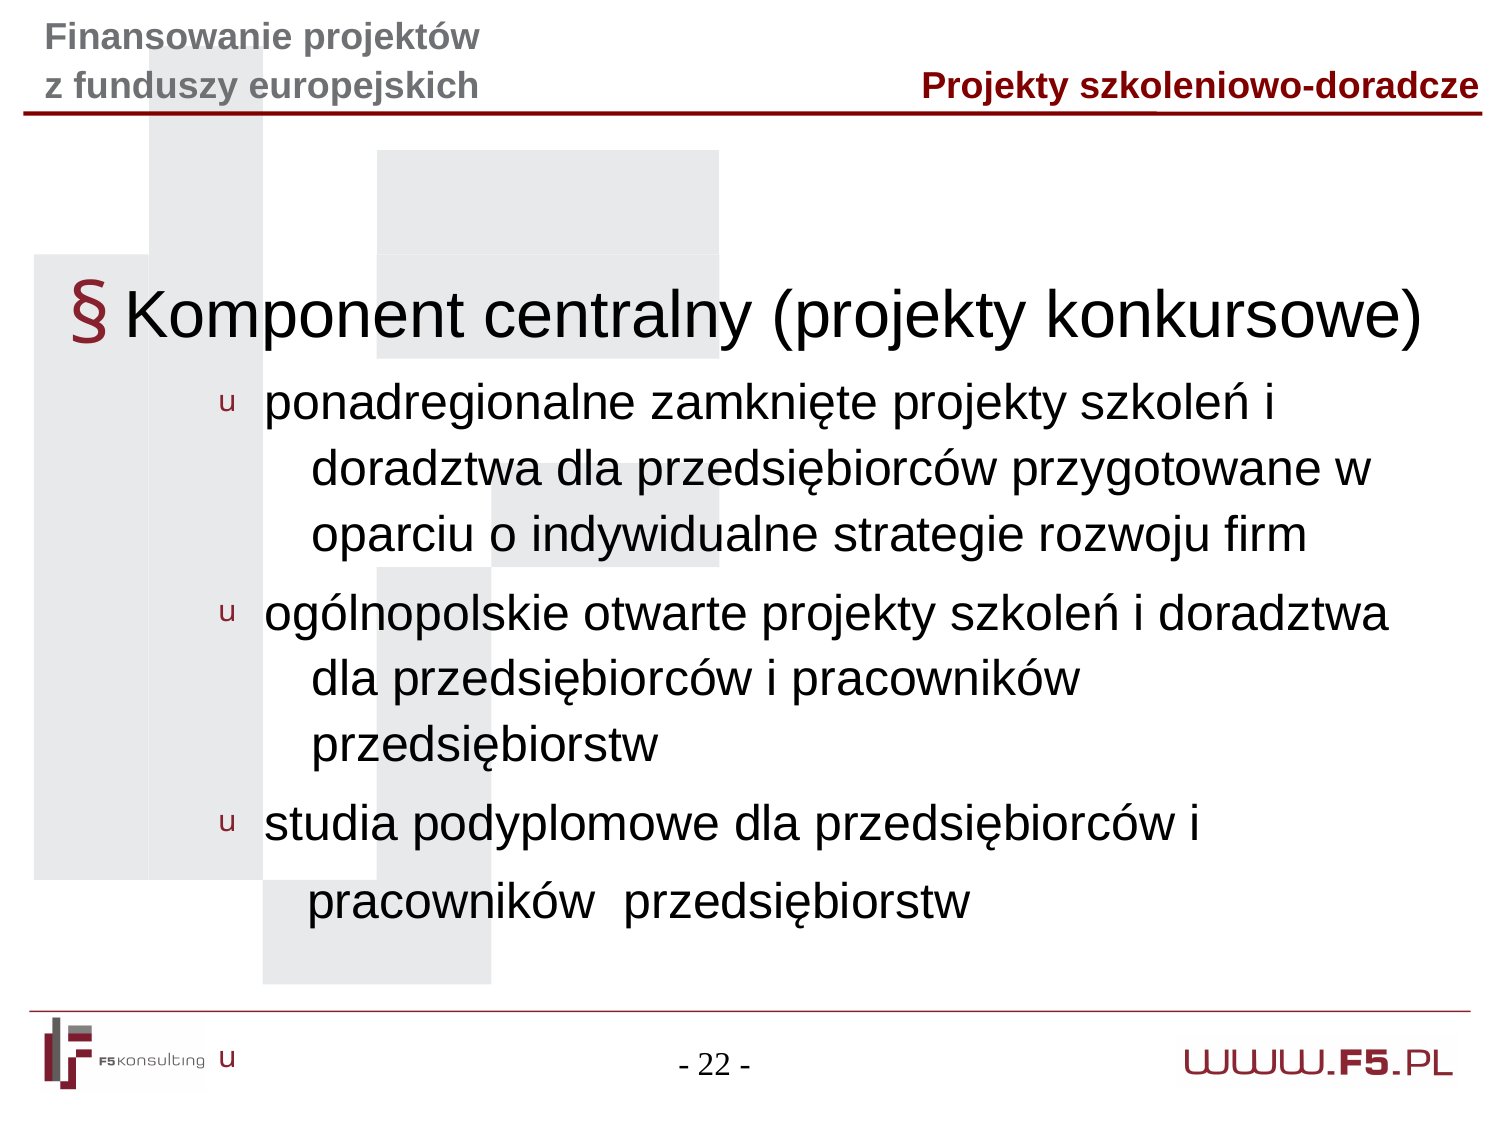

Finansowanie projektów
z funduszy europejskich Projekty szkoleniowo-doradcze
# Komponent centralny (projekty konkursowe)
ponadregionalne zamknięte projekty szkoleń i doradztwa dla przedsiębiorców przygotowane w oparciu o indywidualne strategie rozwoju firm
ogólnopolskie otwarte projekty szkoleń i doradztwa dla przedsiębiorców i pracowników przedsiębiorstw
studia podyplomowe dla przedsiębiorców i
 pracowników przedsiębiorstw